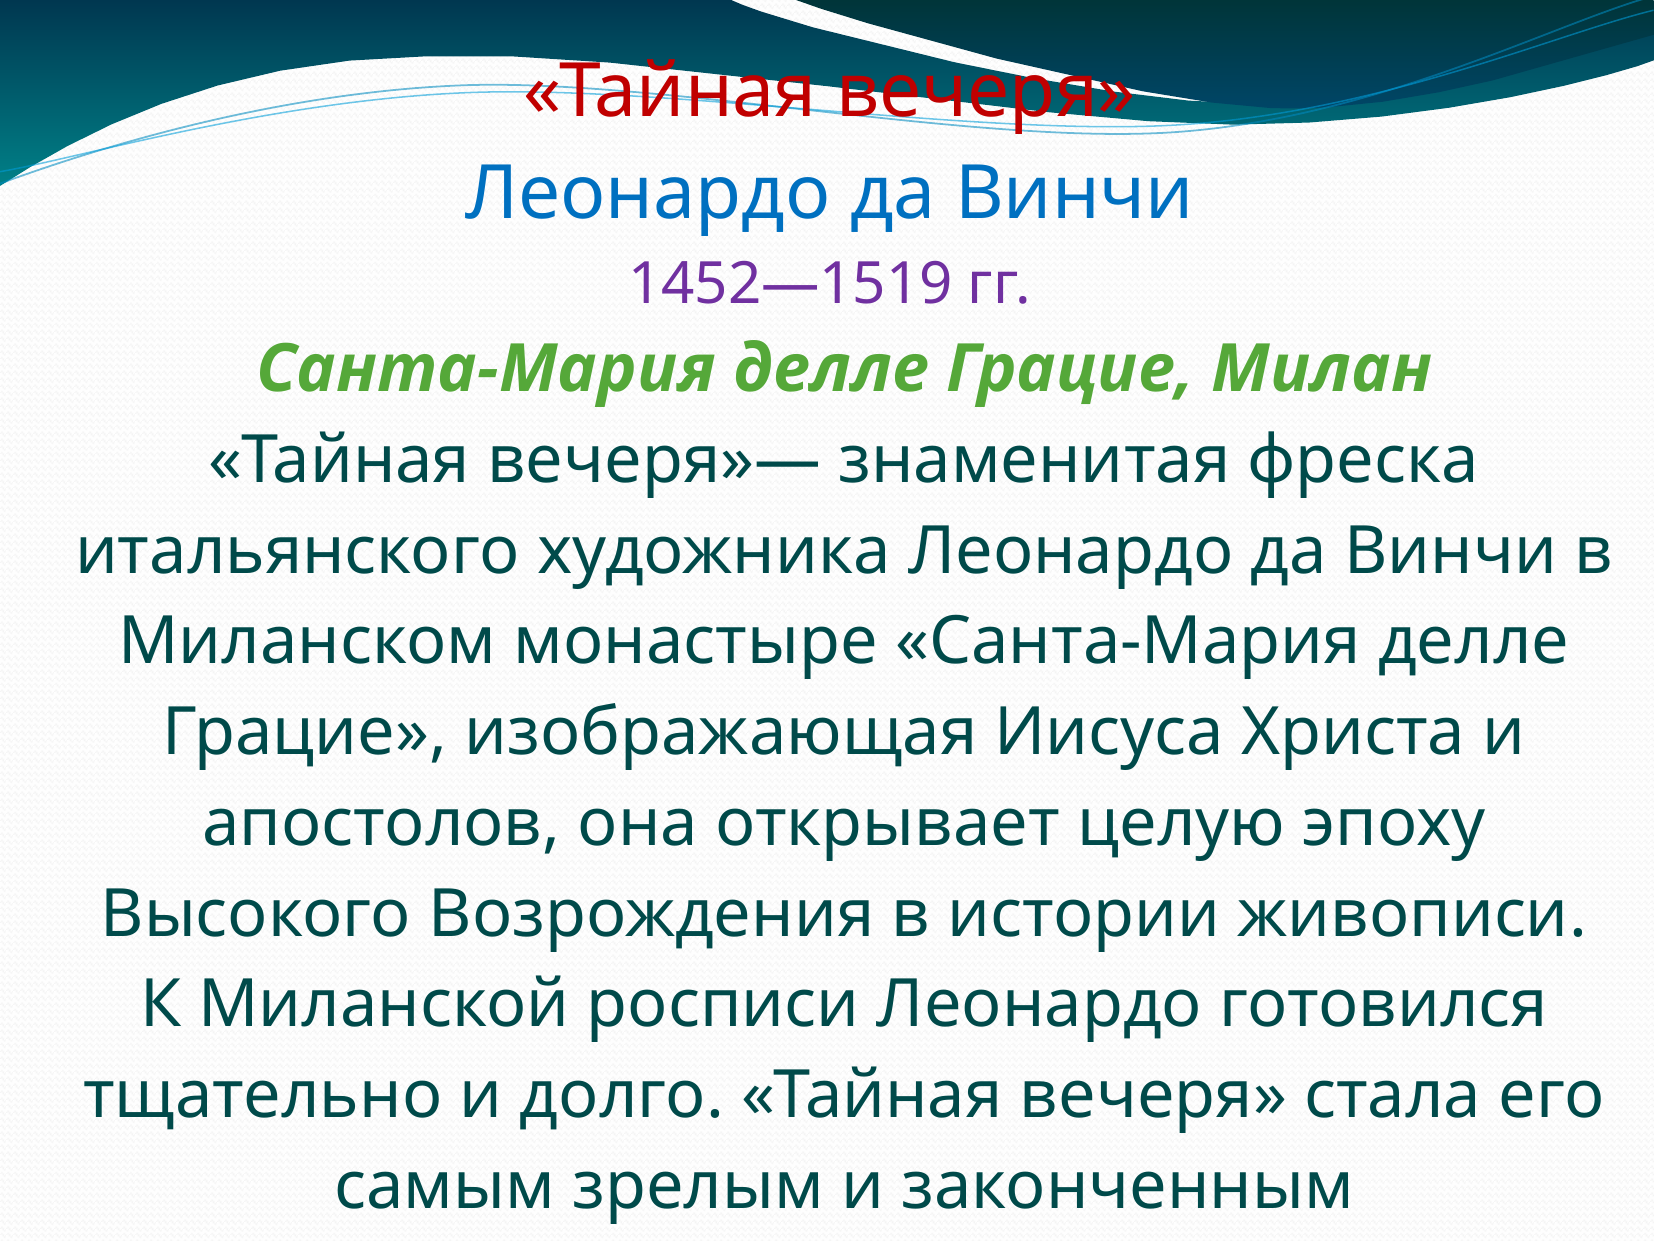

«Тайная вечеря»
Леонардо да Винчи
1452—1519 гг.
Санта-Мария делле Грацие, Милан
«Тайная вечеря»— знаменитая фреска итальянского художника Леонардо да Винчи в Миланском монастыре «Санта-Мария делле Грацие», изображающая Иисуса Христа и апостолов, она открывает целую эпоху Высокого Возрождения в истории живописи.
К Миланской росписи Леонардо готовился тщательно и долго. «Тайная вечеря» стала его самым зрелым и законченным произведением. Основной задачей, которую поставил себе Леонардо в «Тайной вечере», была реалистическая передача сложнейших психических реакций на слова Христа: - «Один из вас предаст Меня».